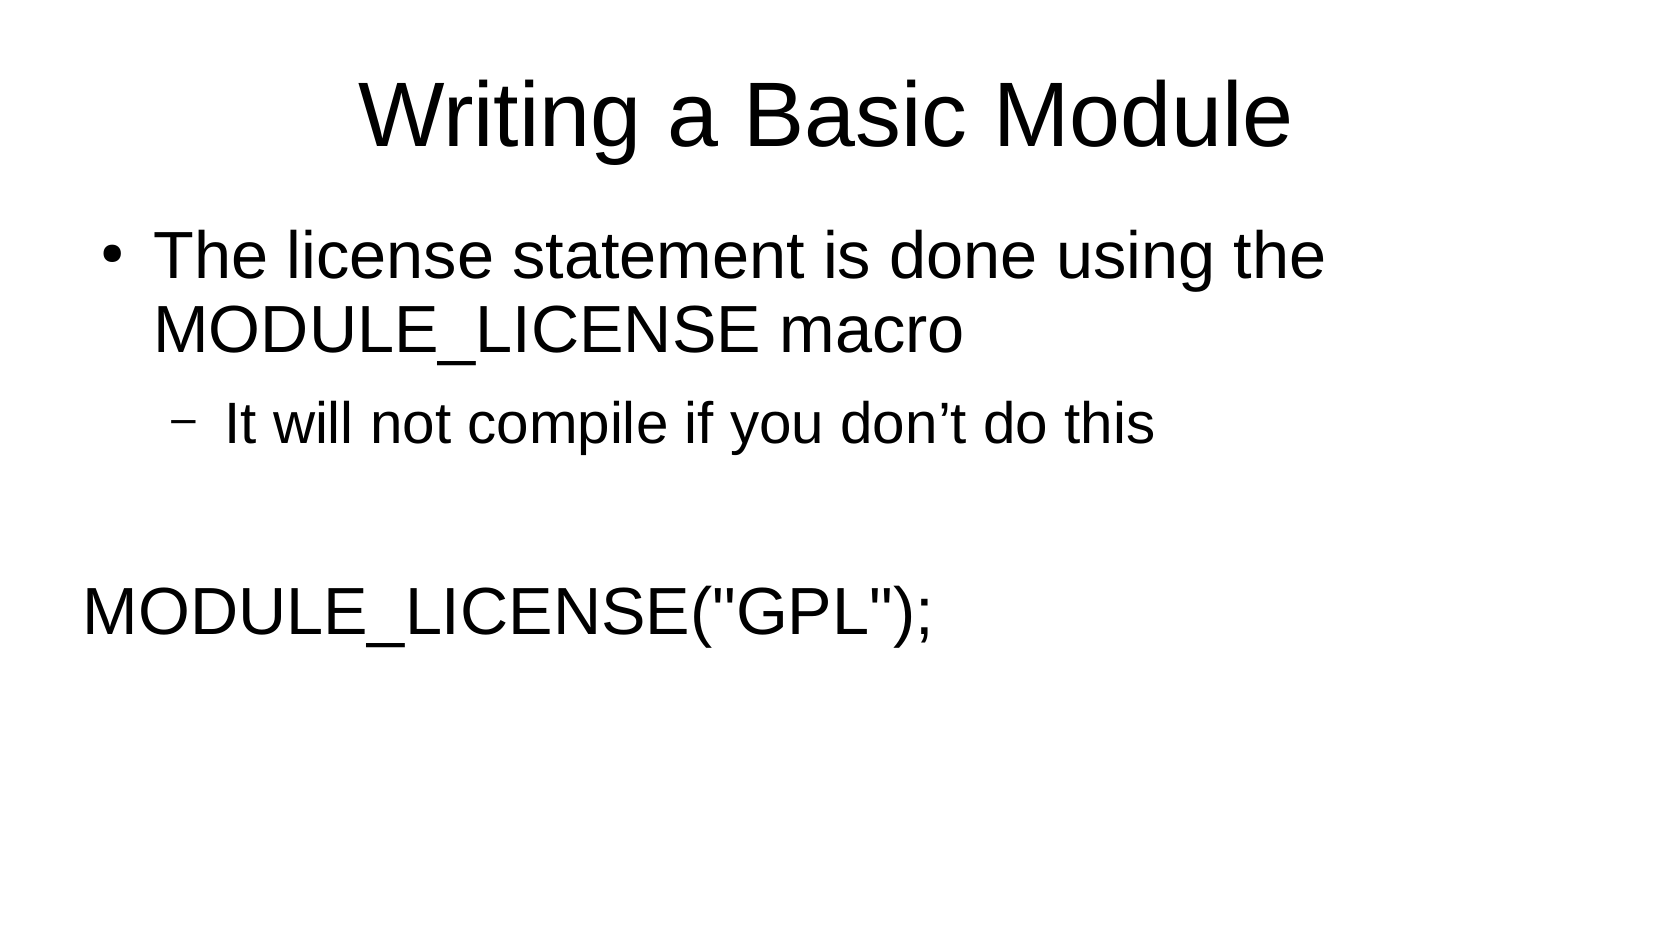

# Writing a Basic Module
The license statement is done using the MODULE_LICENSE macro
It will not compile if you don’t do this
MODULE_LICENSE("GPL");